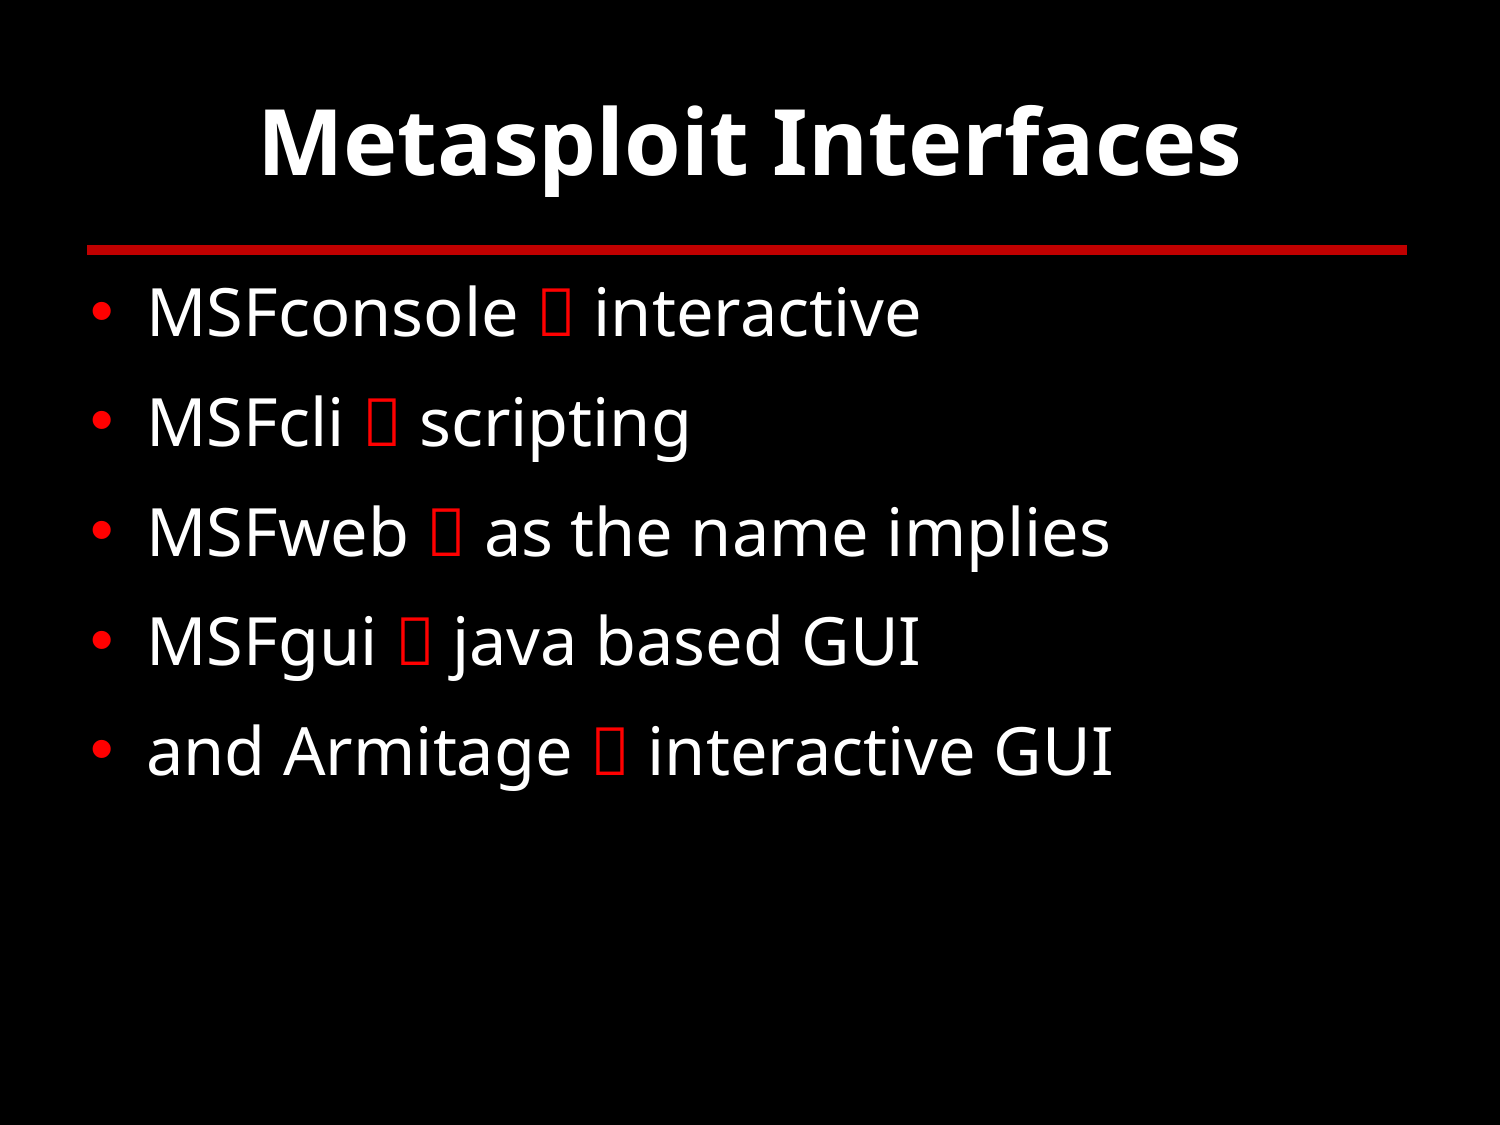

# Metasploit Interfaces
MSFconsole  interactive
MSFcli  scripting
MSFweb  as the name implies
MSFgui  java based GUI
and Armitage  interactive GUI